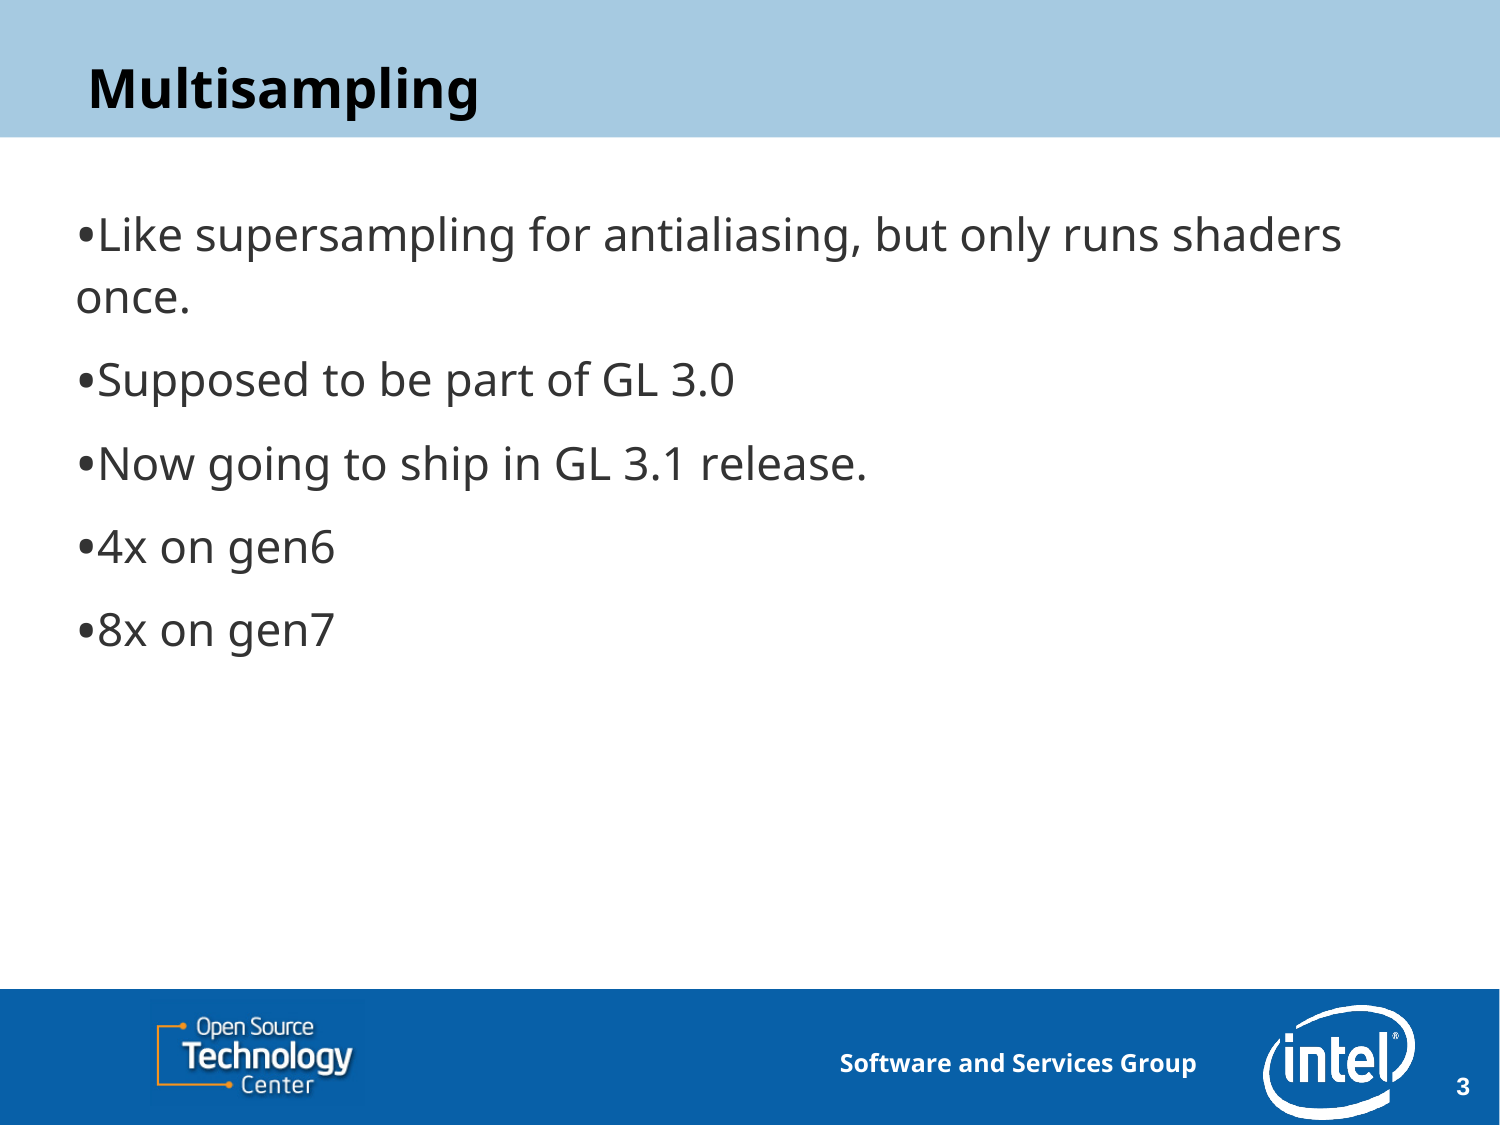

# Multisampling
Like supersampling for antialiasing, but only runs shaders once.
Supposed to be part of GL 3.0
Now going to ship in GL 3.1 release.
4x on gen6
8x on gen7